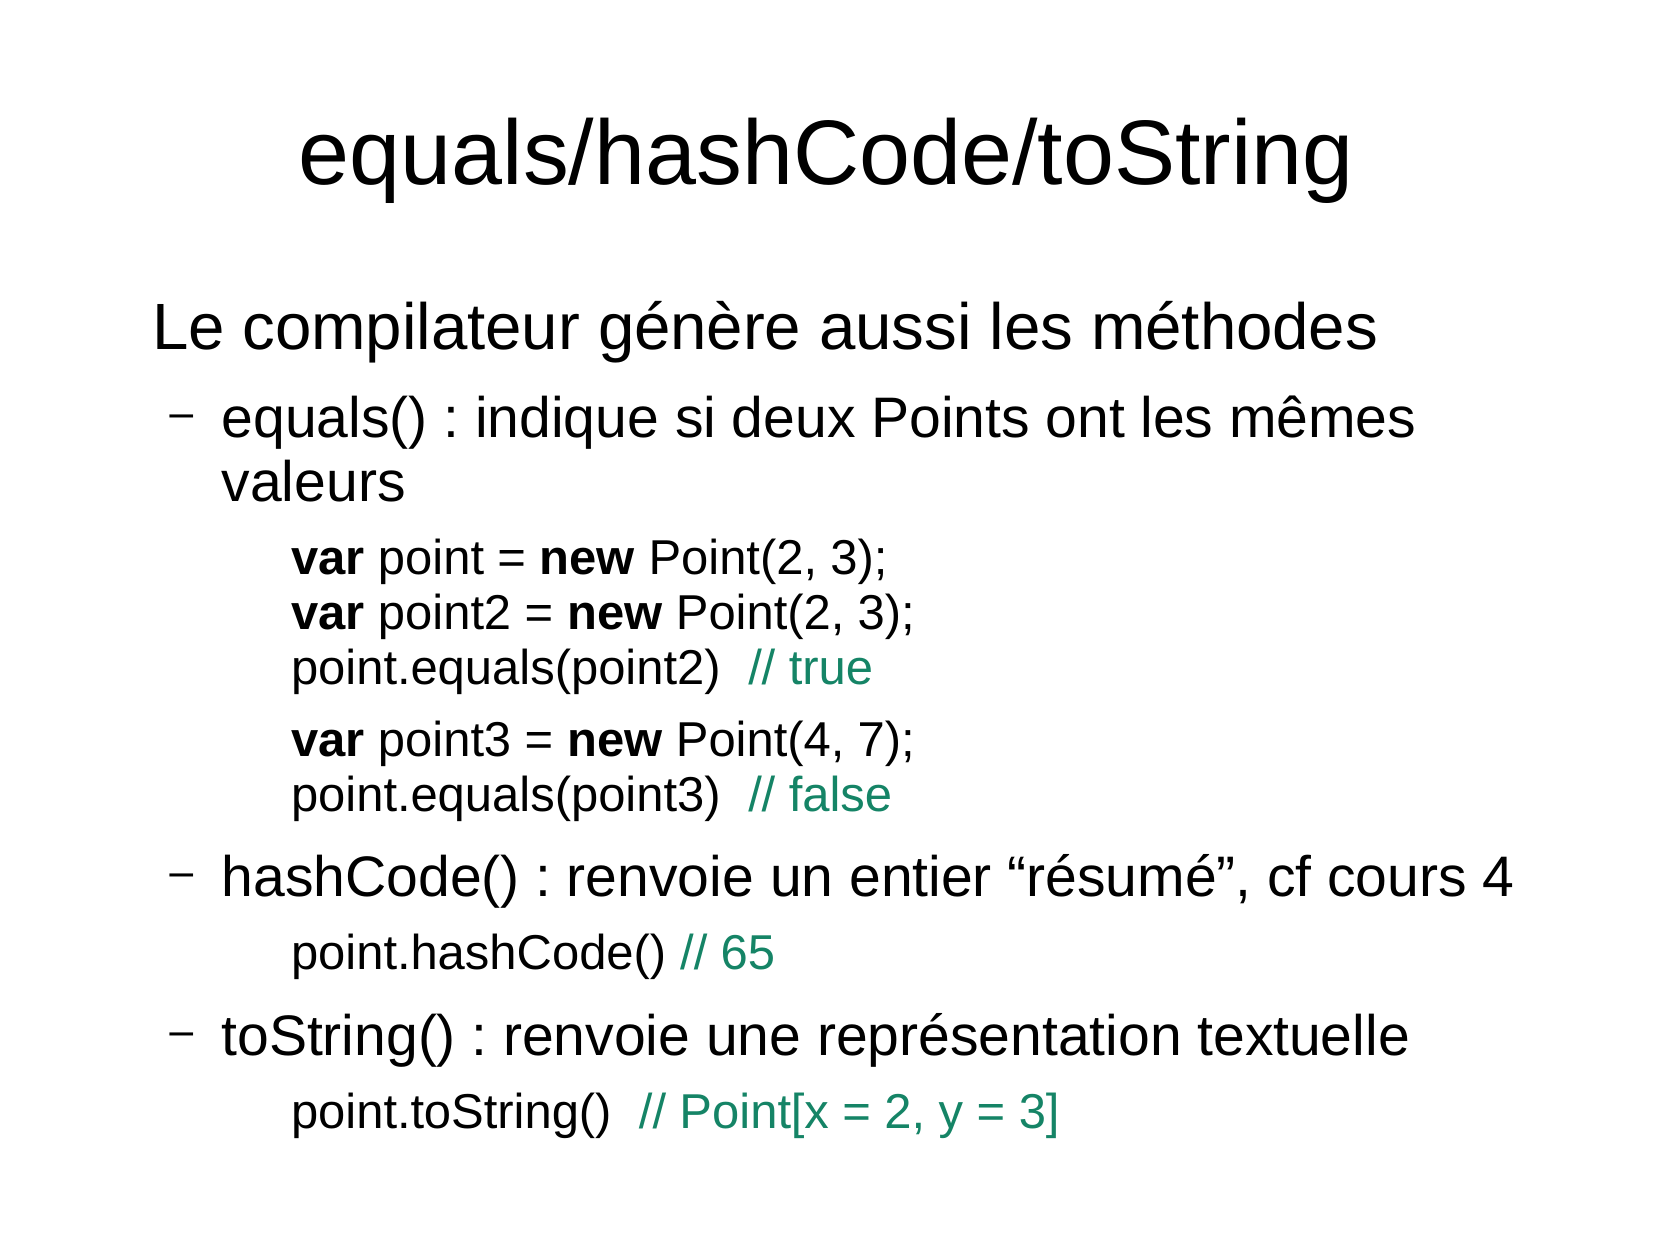

# equals/hashCode/toString
Le compilateur génère aussi les méthodes
equals() : indique si deux Points ont les mêmes valeurs
var point = new Point(2, 3);
var point2 = new Point(2, 3);
point.equals(point2) // true
var point3 = new Point(4, 7);
point.equals(point3) // false
hashCode() : renvoie un entier “résumé”, cf cours 4
point.hashCode() // 65
toString() : renvoie une représentation textuelle
point.toString() // Point[x = 2, y = 3]